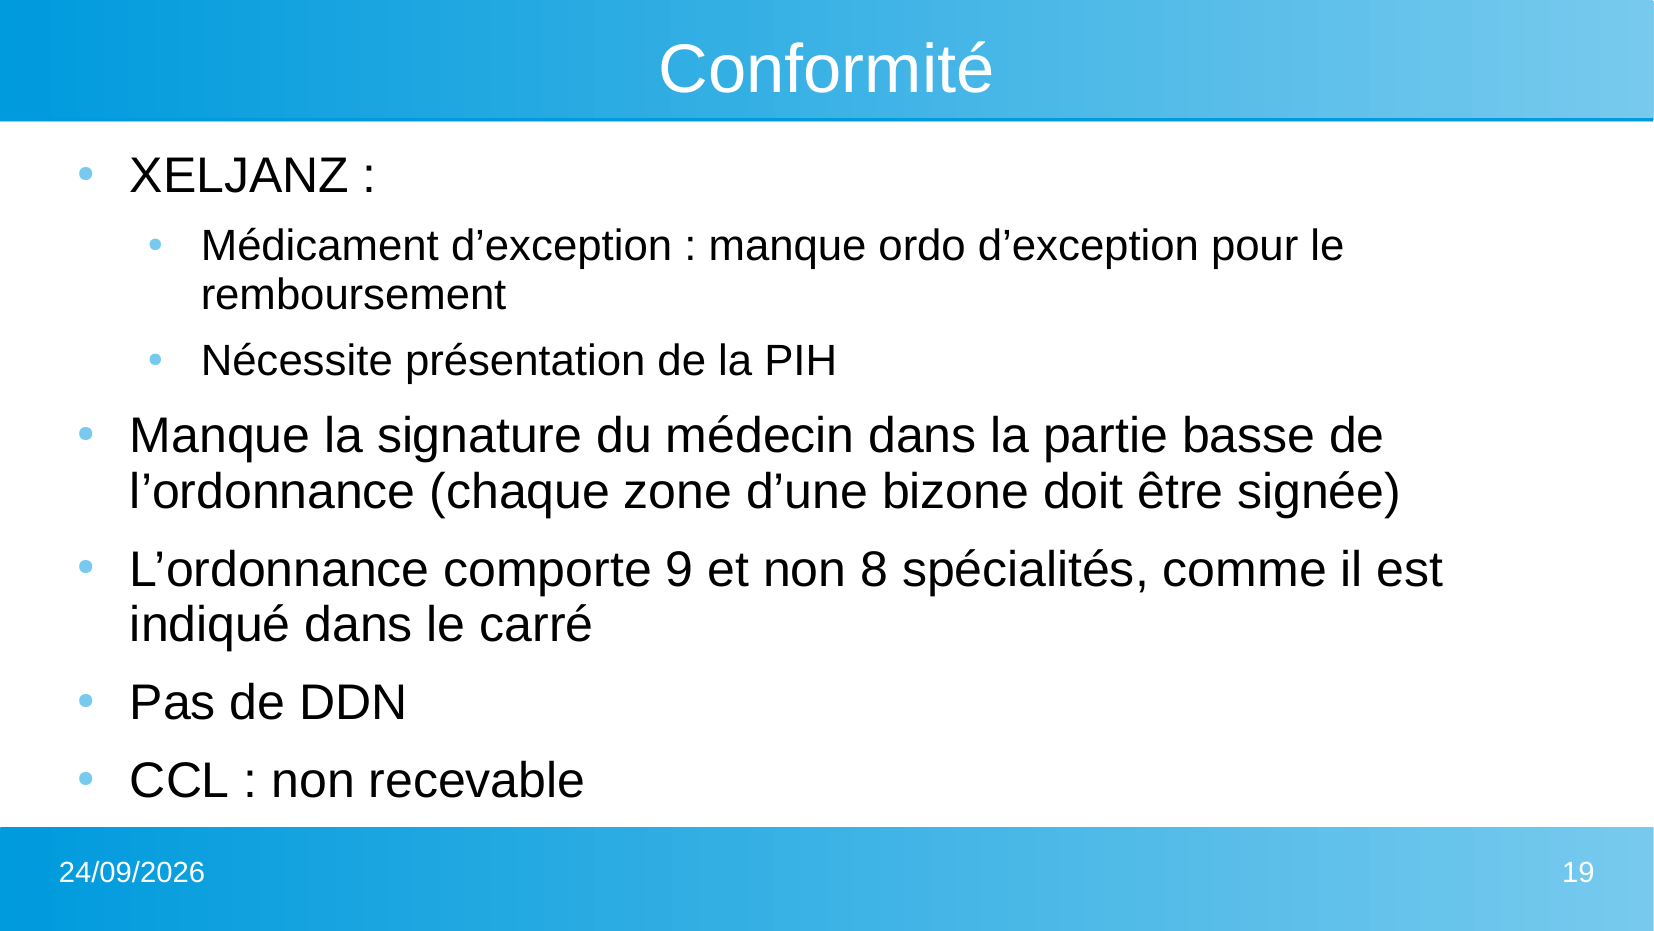

# Conformité
XELJANZ :
Médicament d’exception : manque ordo d’exception pour le remboursement
Nécessite présentation de la PIH
Manque la signature du médecin dans la partie basse de l’ordonnance (chaque zone d’une bizone doit être signée)
L’ordonnance comporte 9 et non 8 spécialités, comme il est indiqué dans le carré
Pas de DDN
CCL : non recevable
19